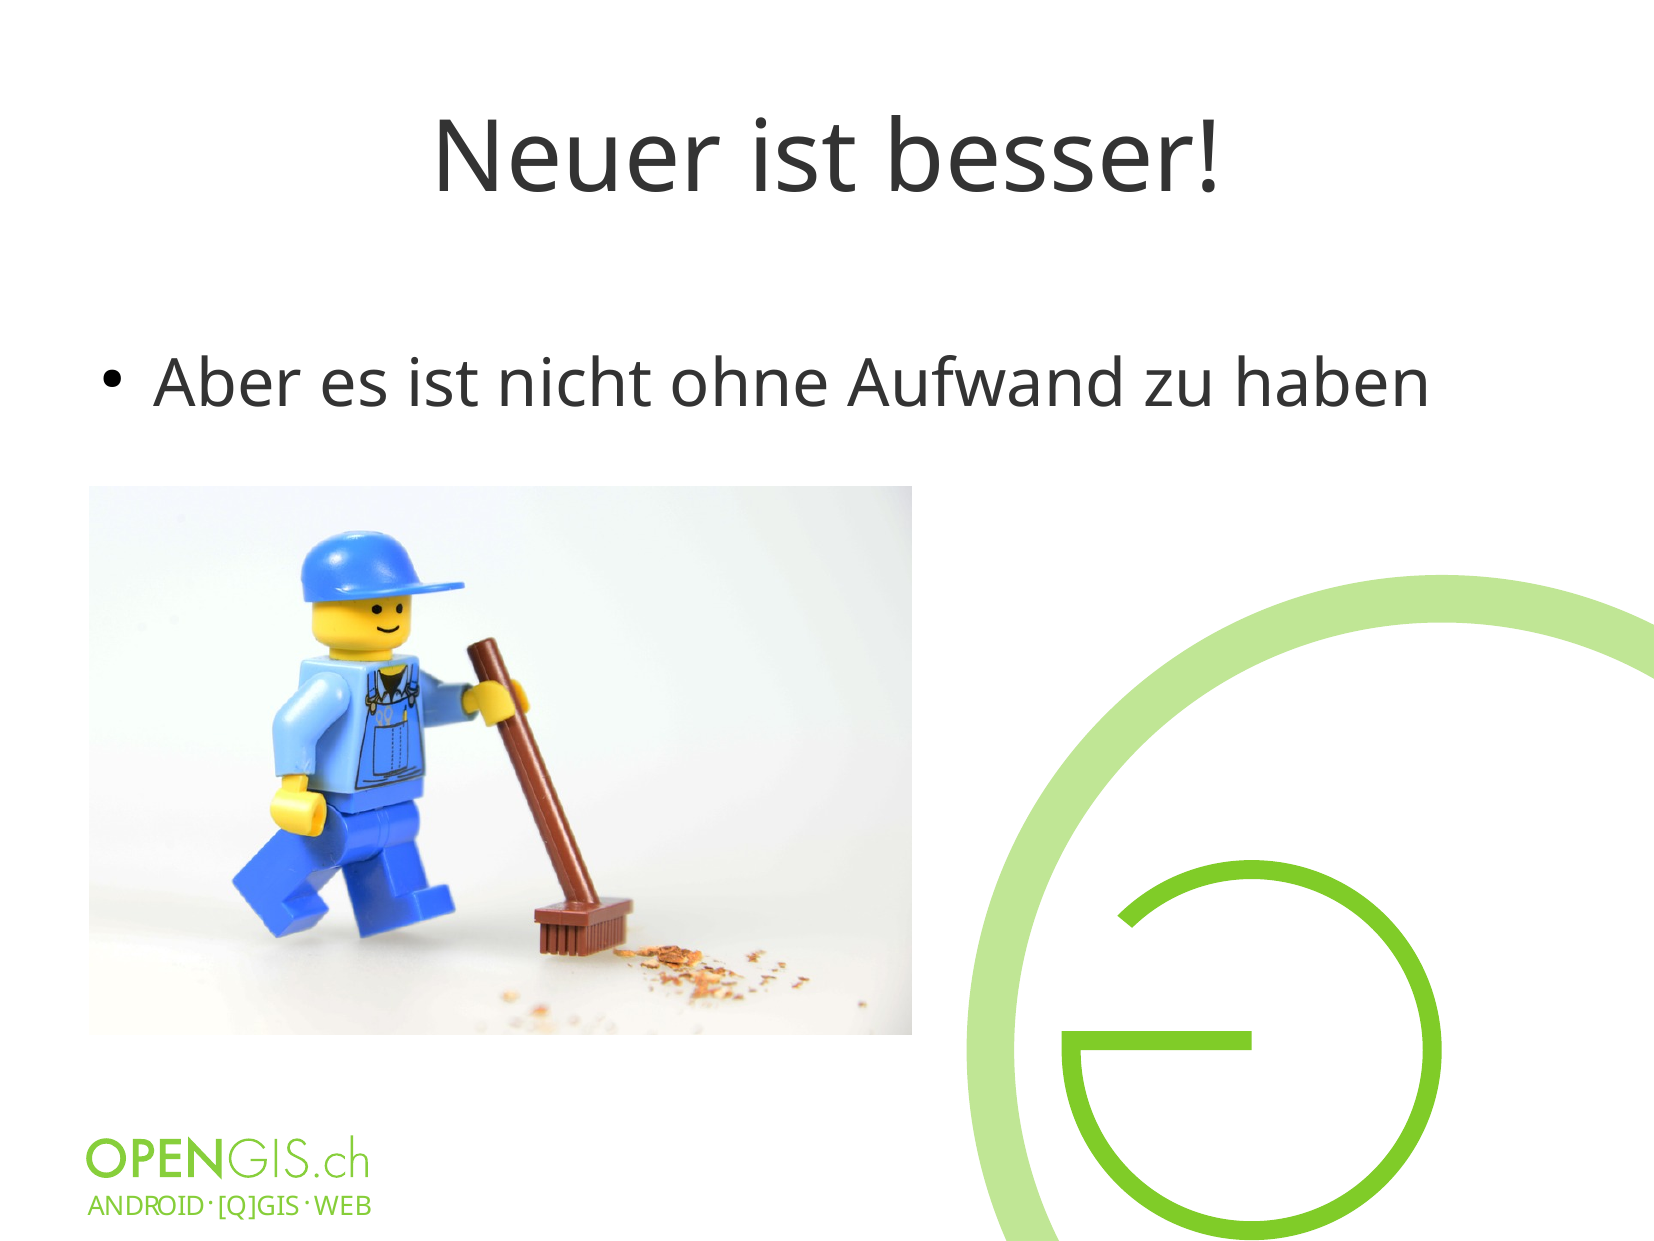

# Neuer ist besser!
Aber es ist nicht ohne Aufwand zu haben